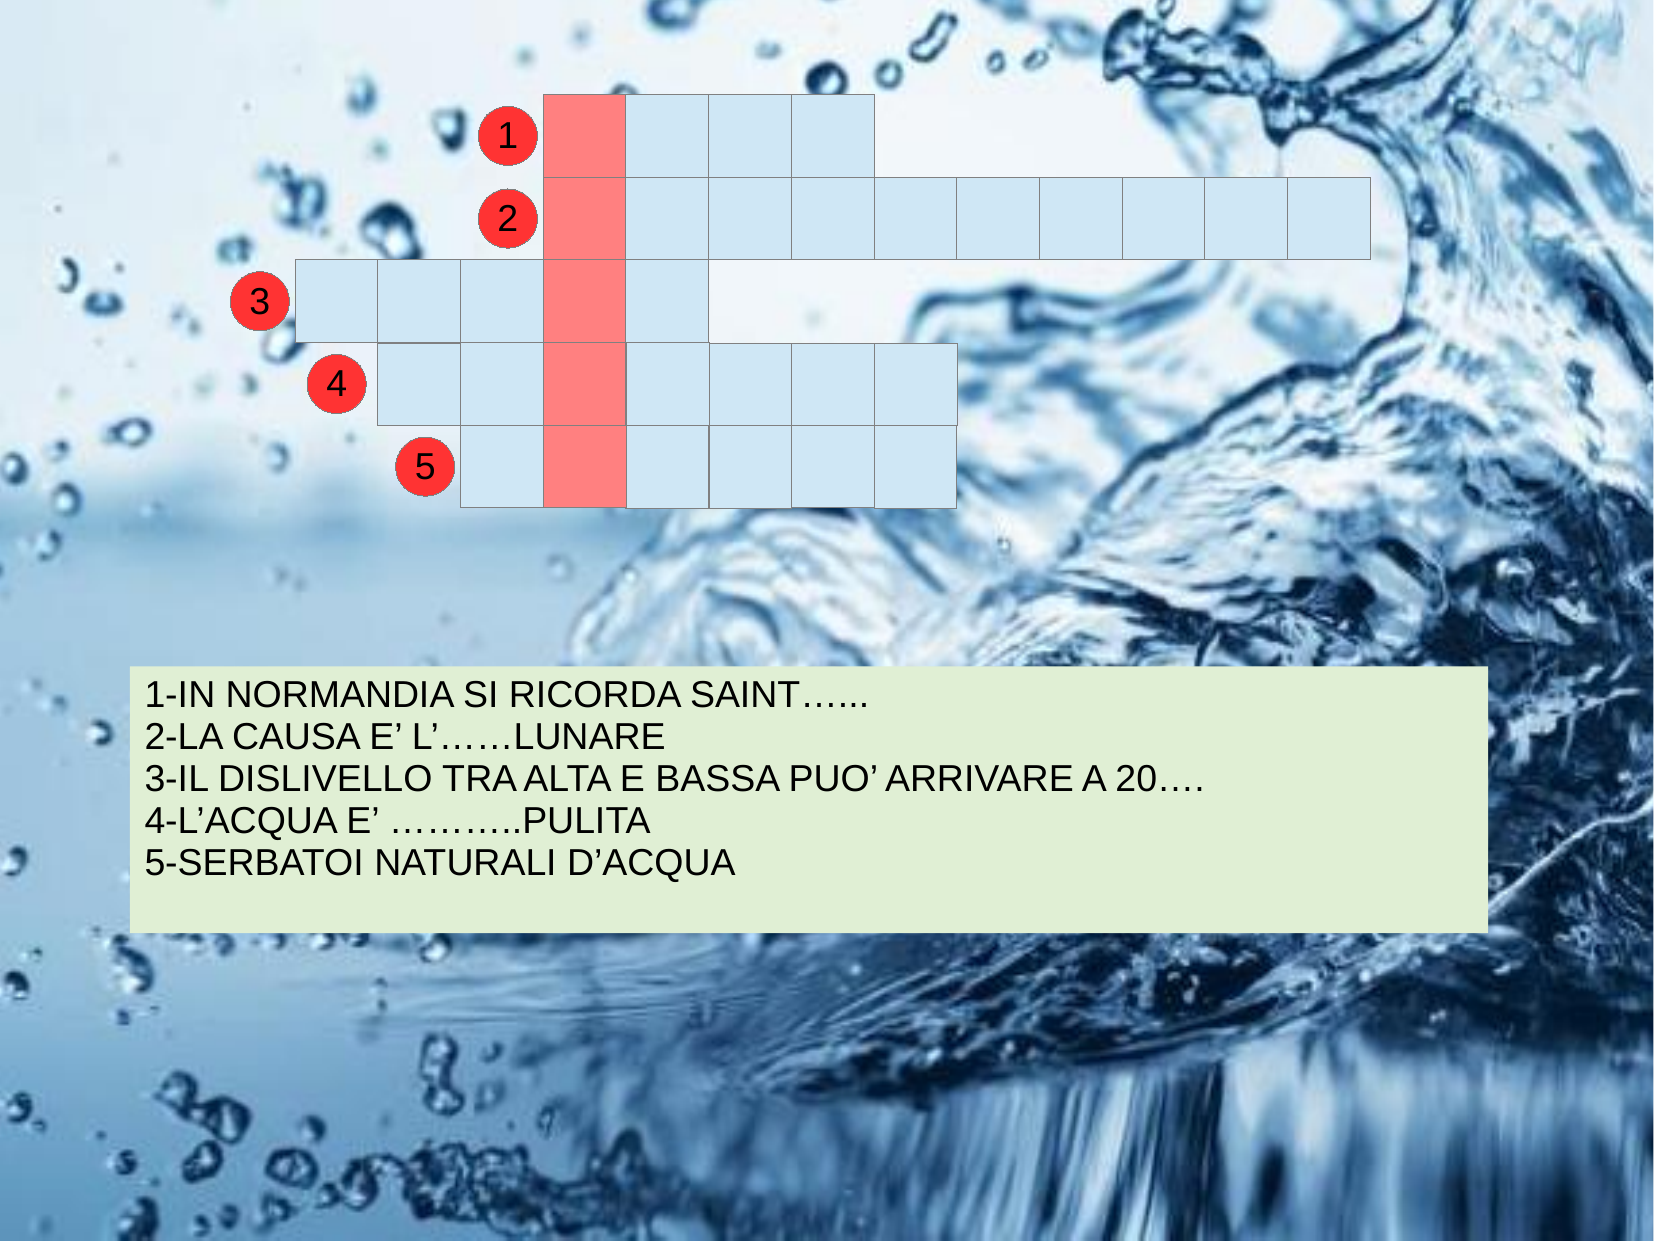

1
2
3
4
5
1-IN NORMANDIA SI RICORDA SAINT…...
2-LA CAUSA E’ L’……LUNARE
3-IL DISLIVELLO TRA ALTA E BASSA PUO’ ARRIVARE A 20….
4-L’ACQUA E’ ………..PULITA
5-SERBATOI NATURALI D’ACQUA